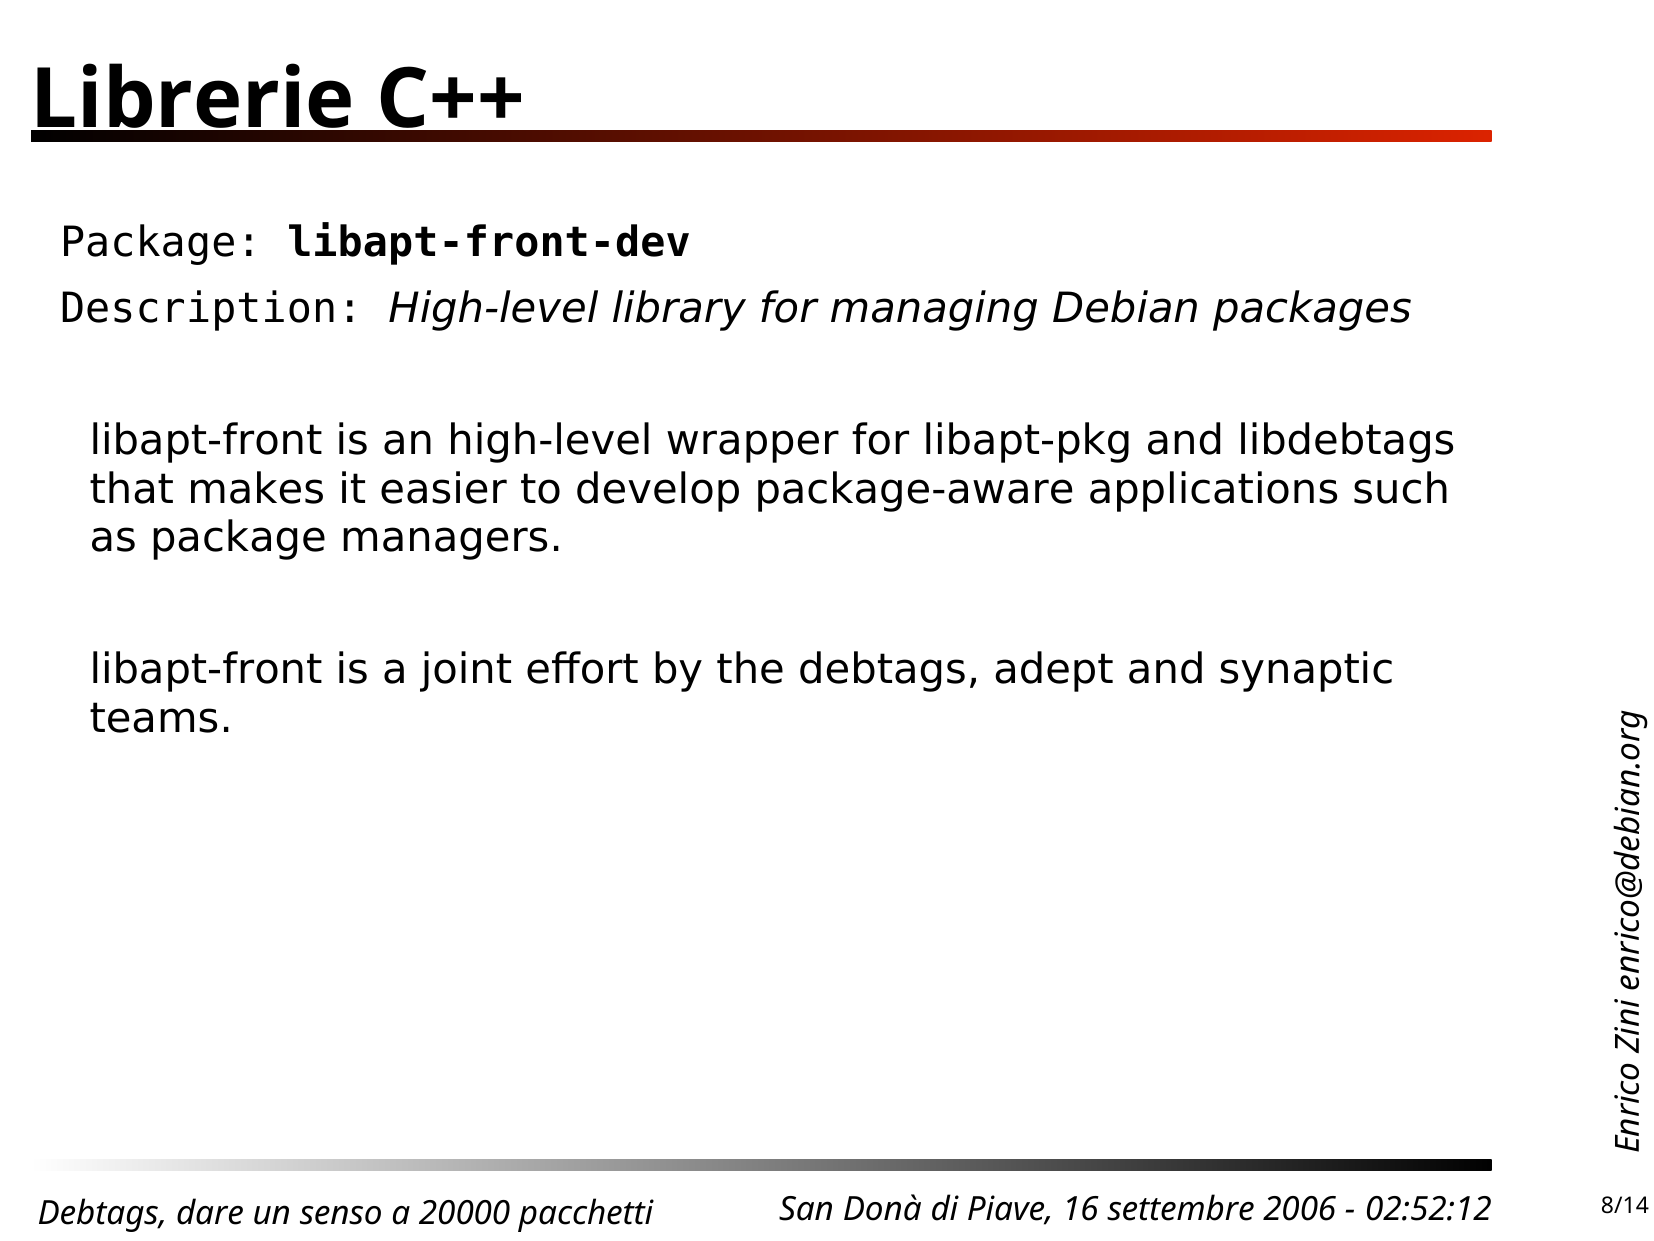

Librerie C++
Package: libapt-front-dev
Description: High-level library for managing Debian packages
libapt-front is an high-level wrapper for libapt-pkg and libdebtags that makes it easier to develop package-aware applications such as package managers.
libapt-front is a joint effort by the debtags, adept and synaptic teams.